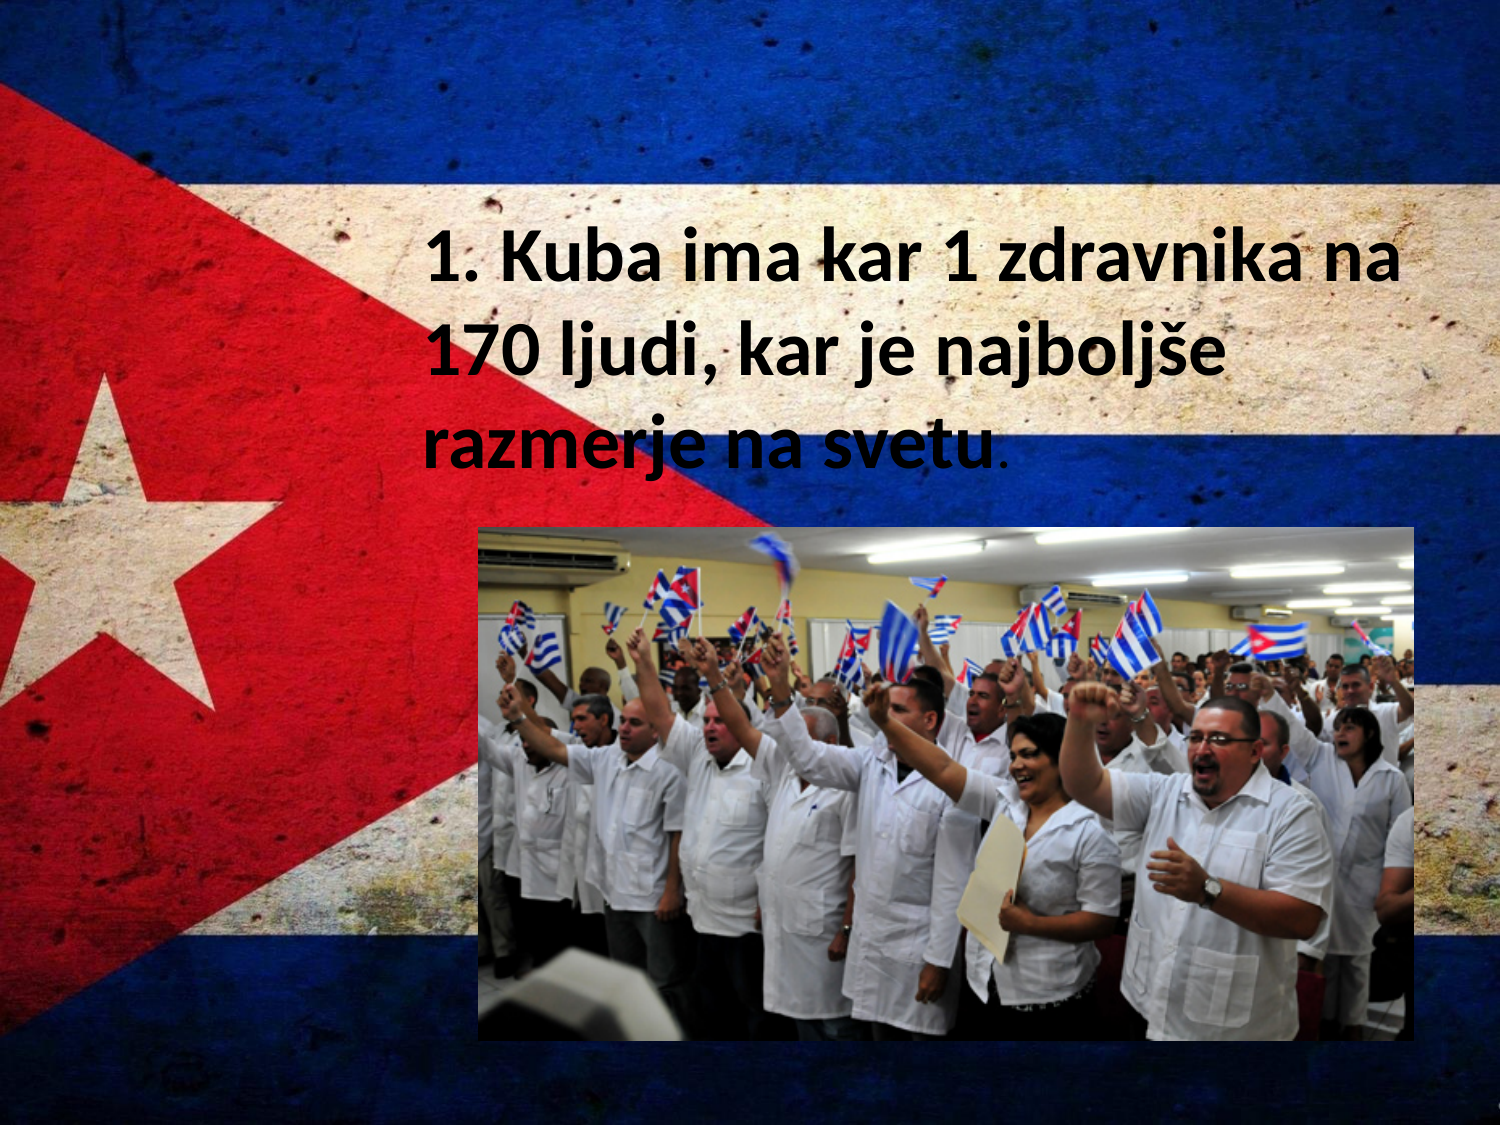

#
1. Kuba ima kar 1 zdravnika na 170 ljudi, kar je najboljše razmerje na svetu.